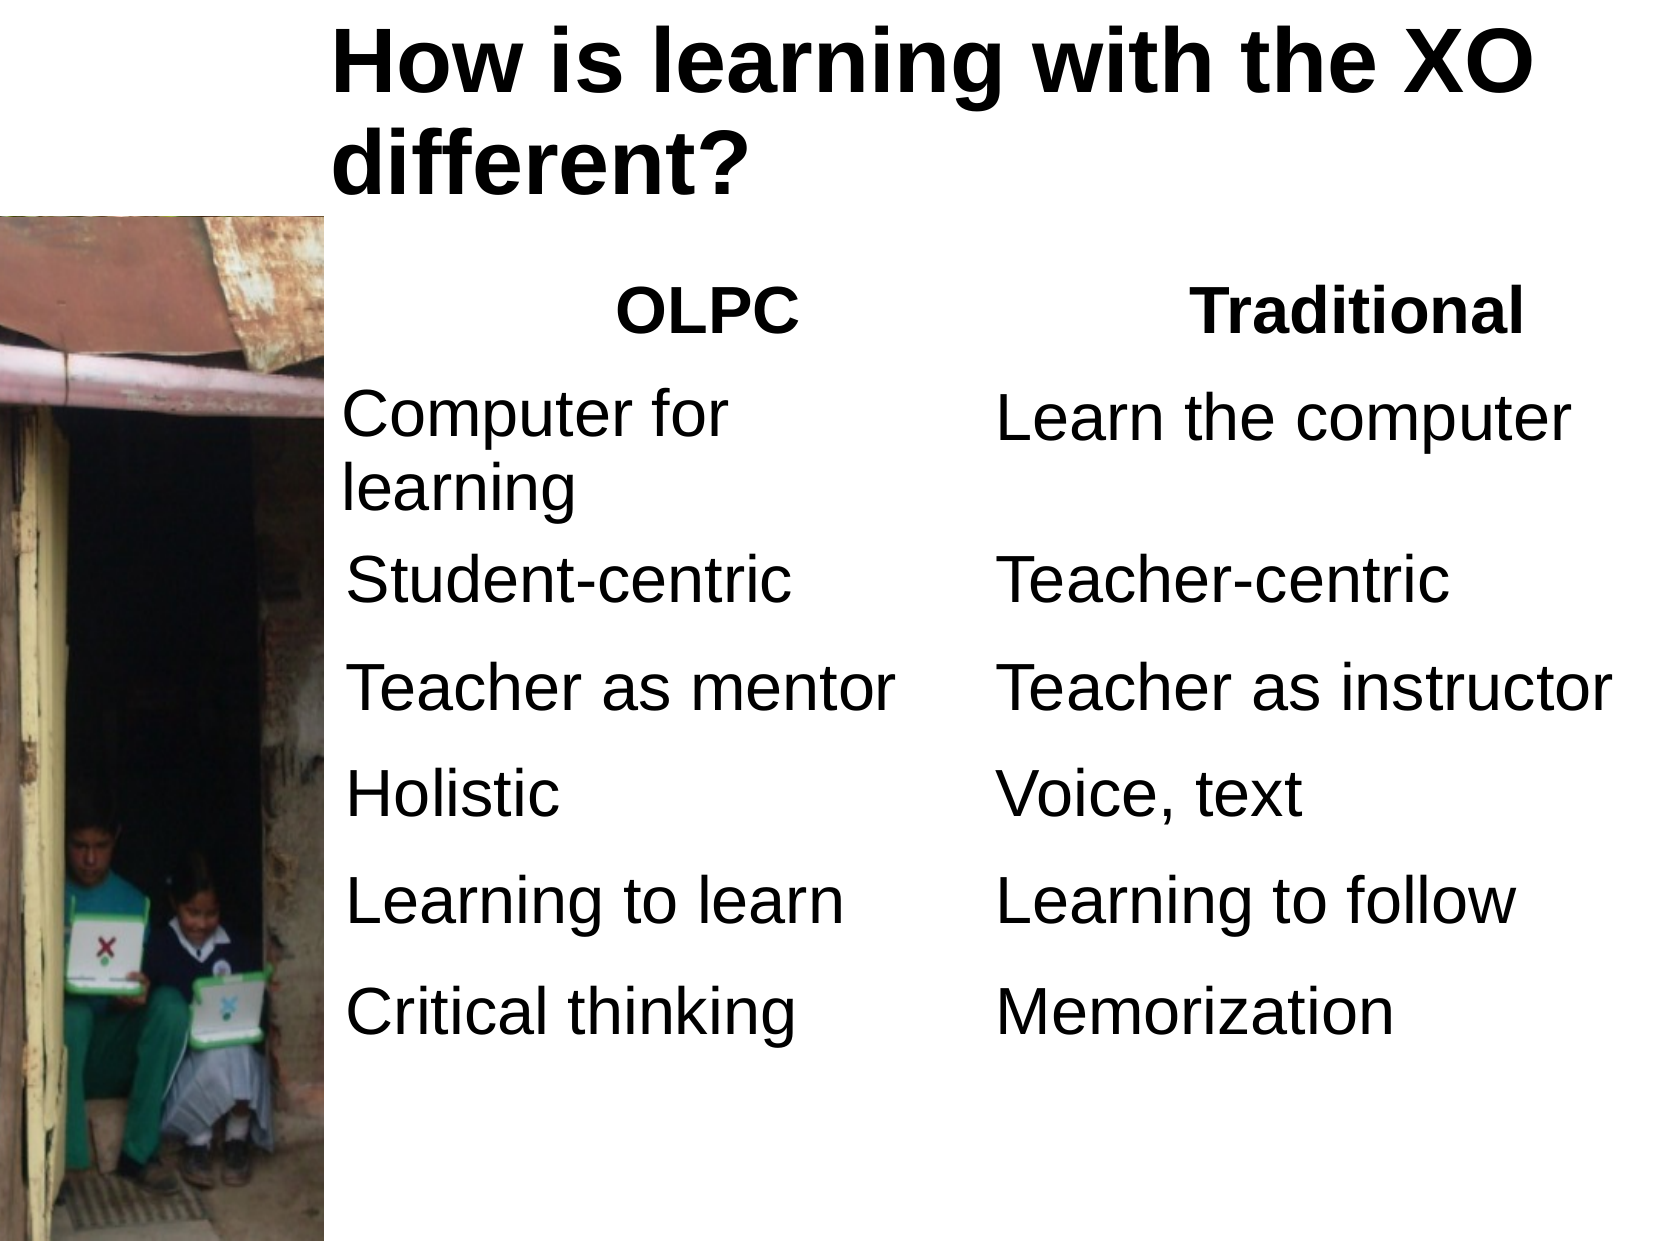

# How is learning with the XO different?
| OLPC | Traditional |
| --- | --- |
| Computer for learning | Learn the computer |
| Student-centric | Teacher-centric |
| Teacher as mentor | Teacher as instructor |
| Holistic | Voice, text |
| Learning to learn | Learning to follow |
| Critical thinking | Memorization |